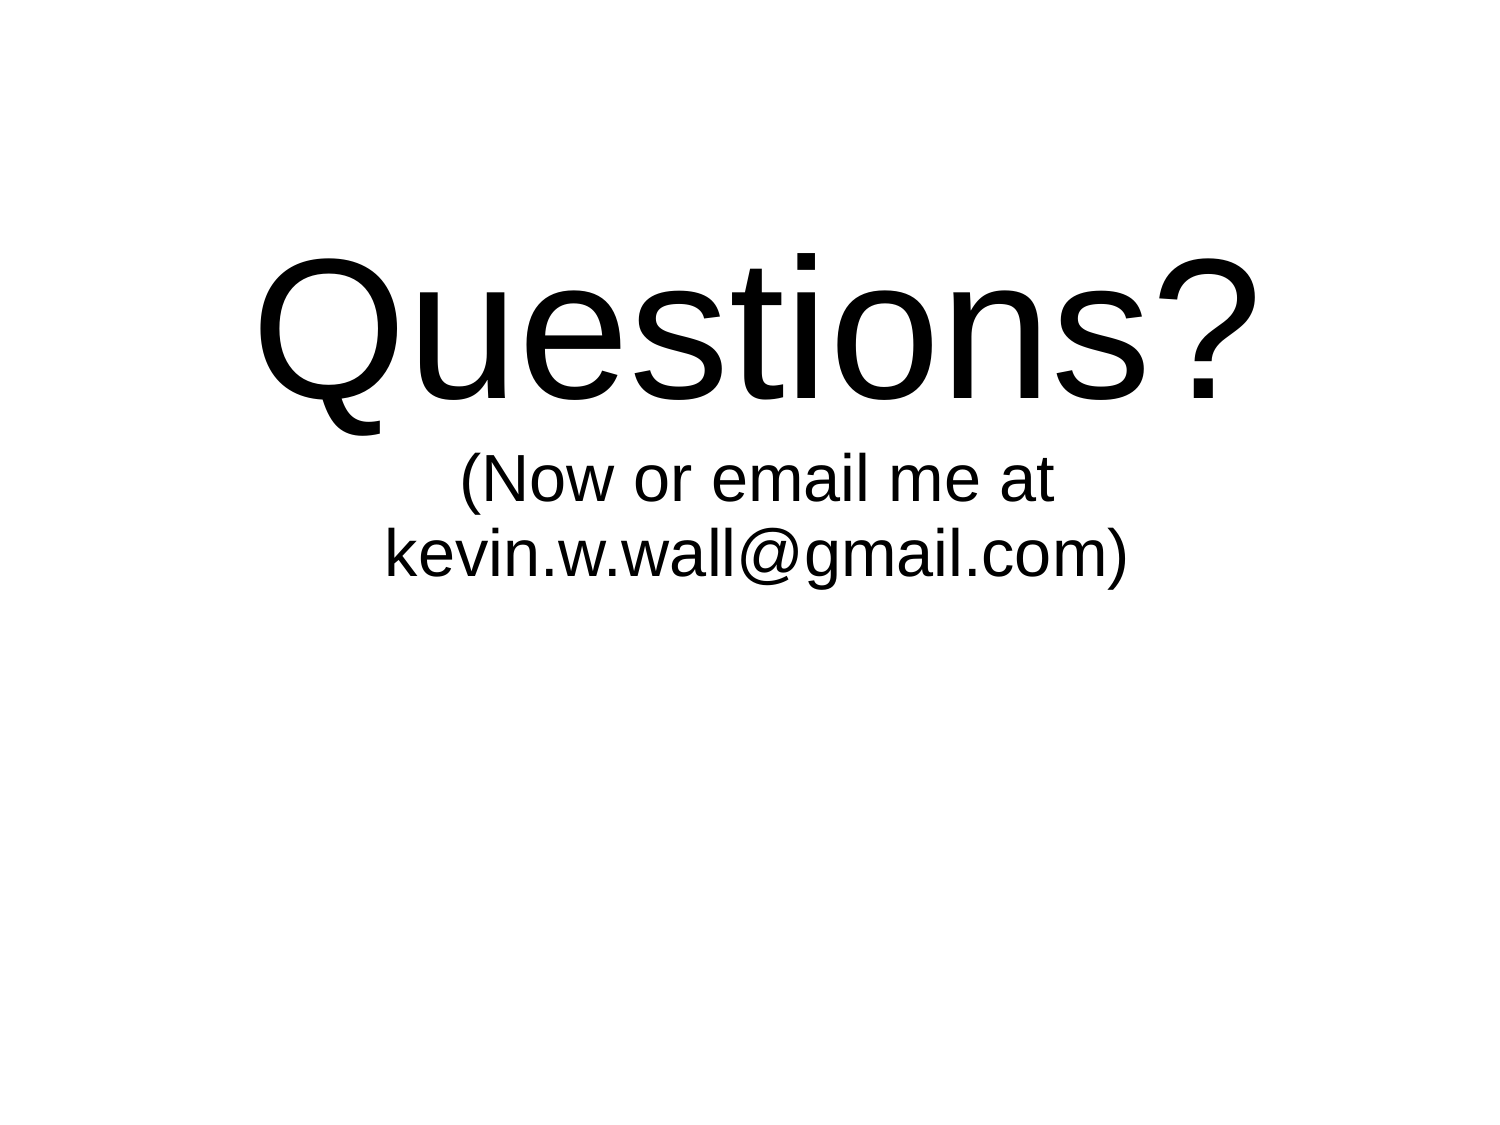

Questions?
(Now or email me at kevin.w.wall@gmail.com)